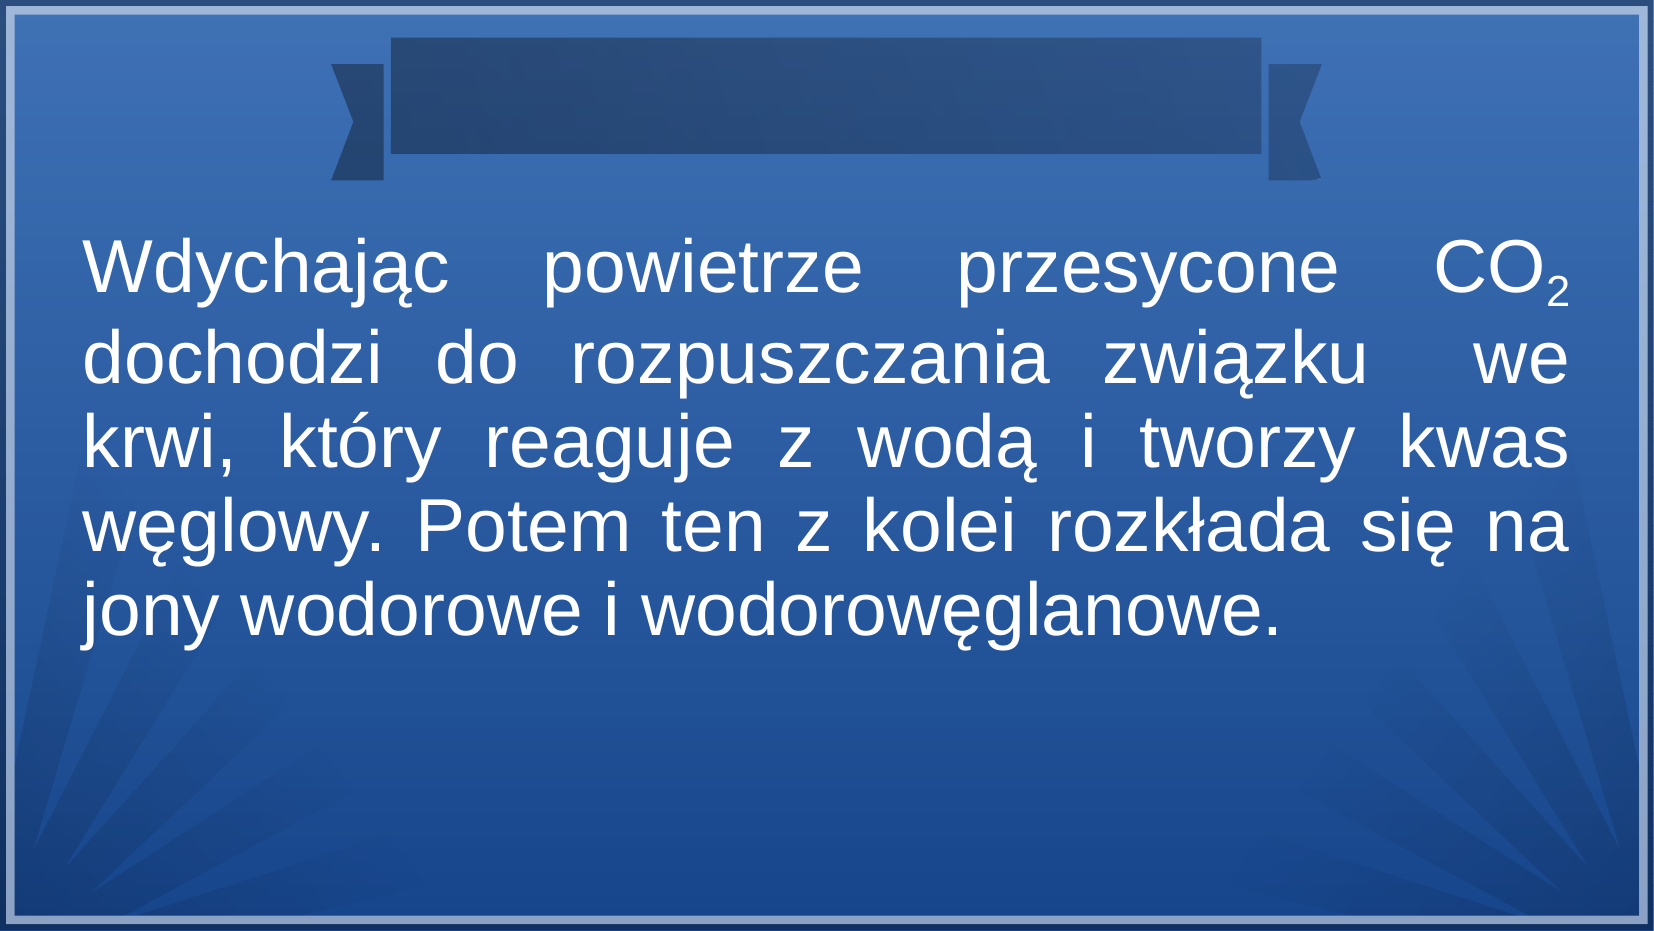

#
Wdychając powietrze przesycone CO2 dochodzi do rozpuszczania związku we krwi, który reaguje z wodą i tworzy kwas węglowy. Potem ten z kolei rozkłada się na jony wodorowe i wodorowęglanowe.